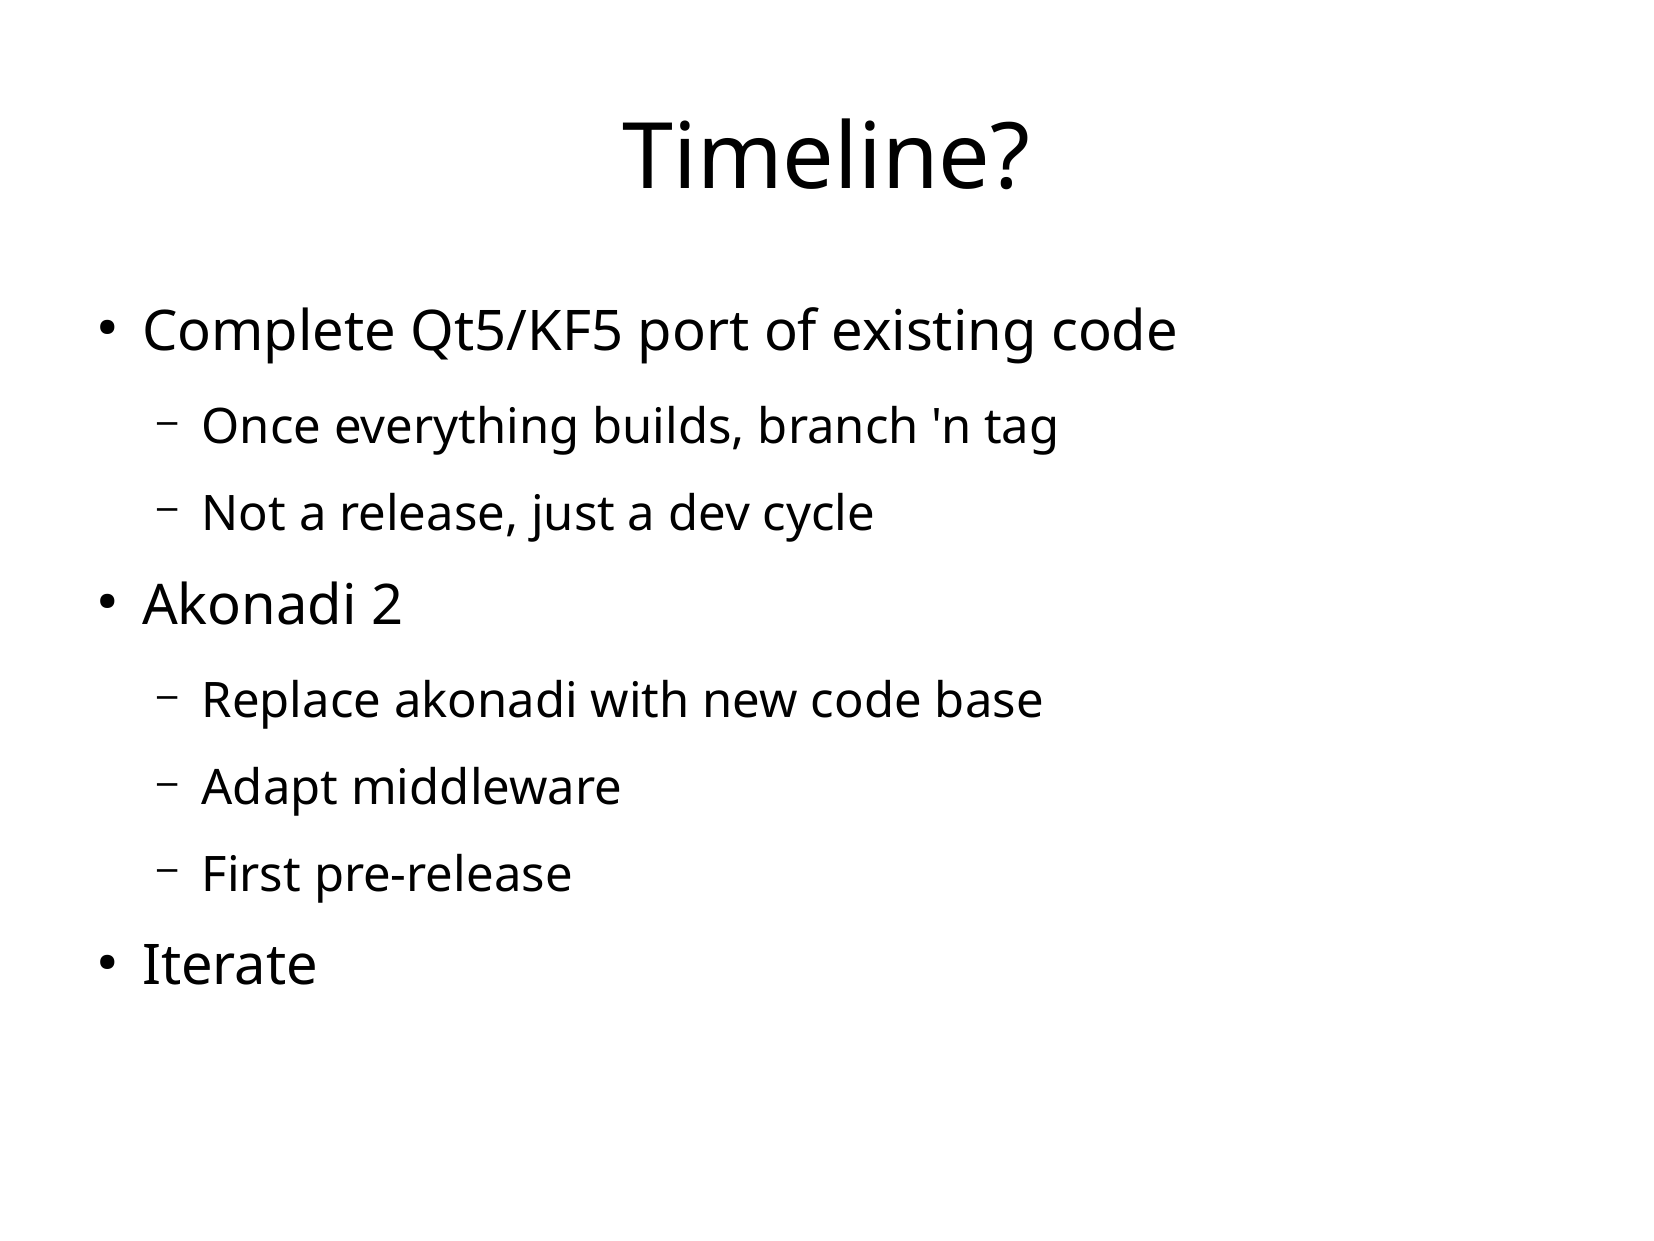

# Timeline?
Complete Qt5/KF5 port of existing code
Once everything builds, branch 'n tag
Not a release, just a dev cycle
Akonadi 2
Replace akonadi with new code base
Adapt middleware
First pre-release
Iterate